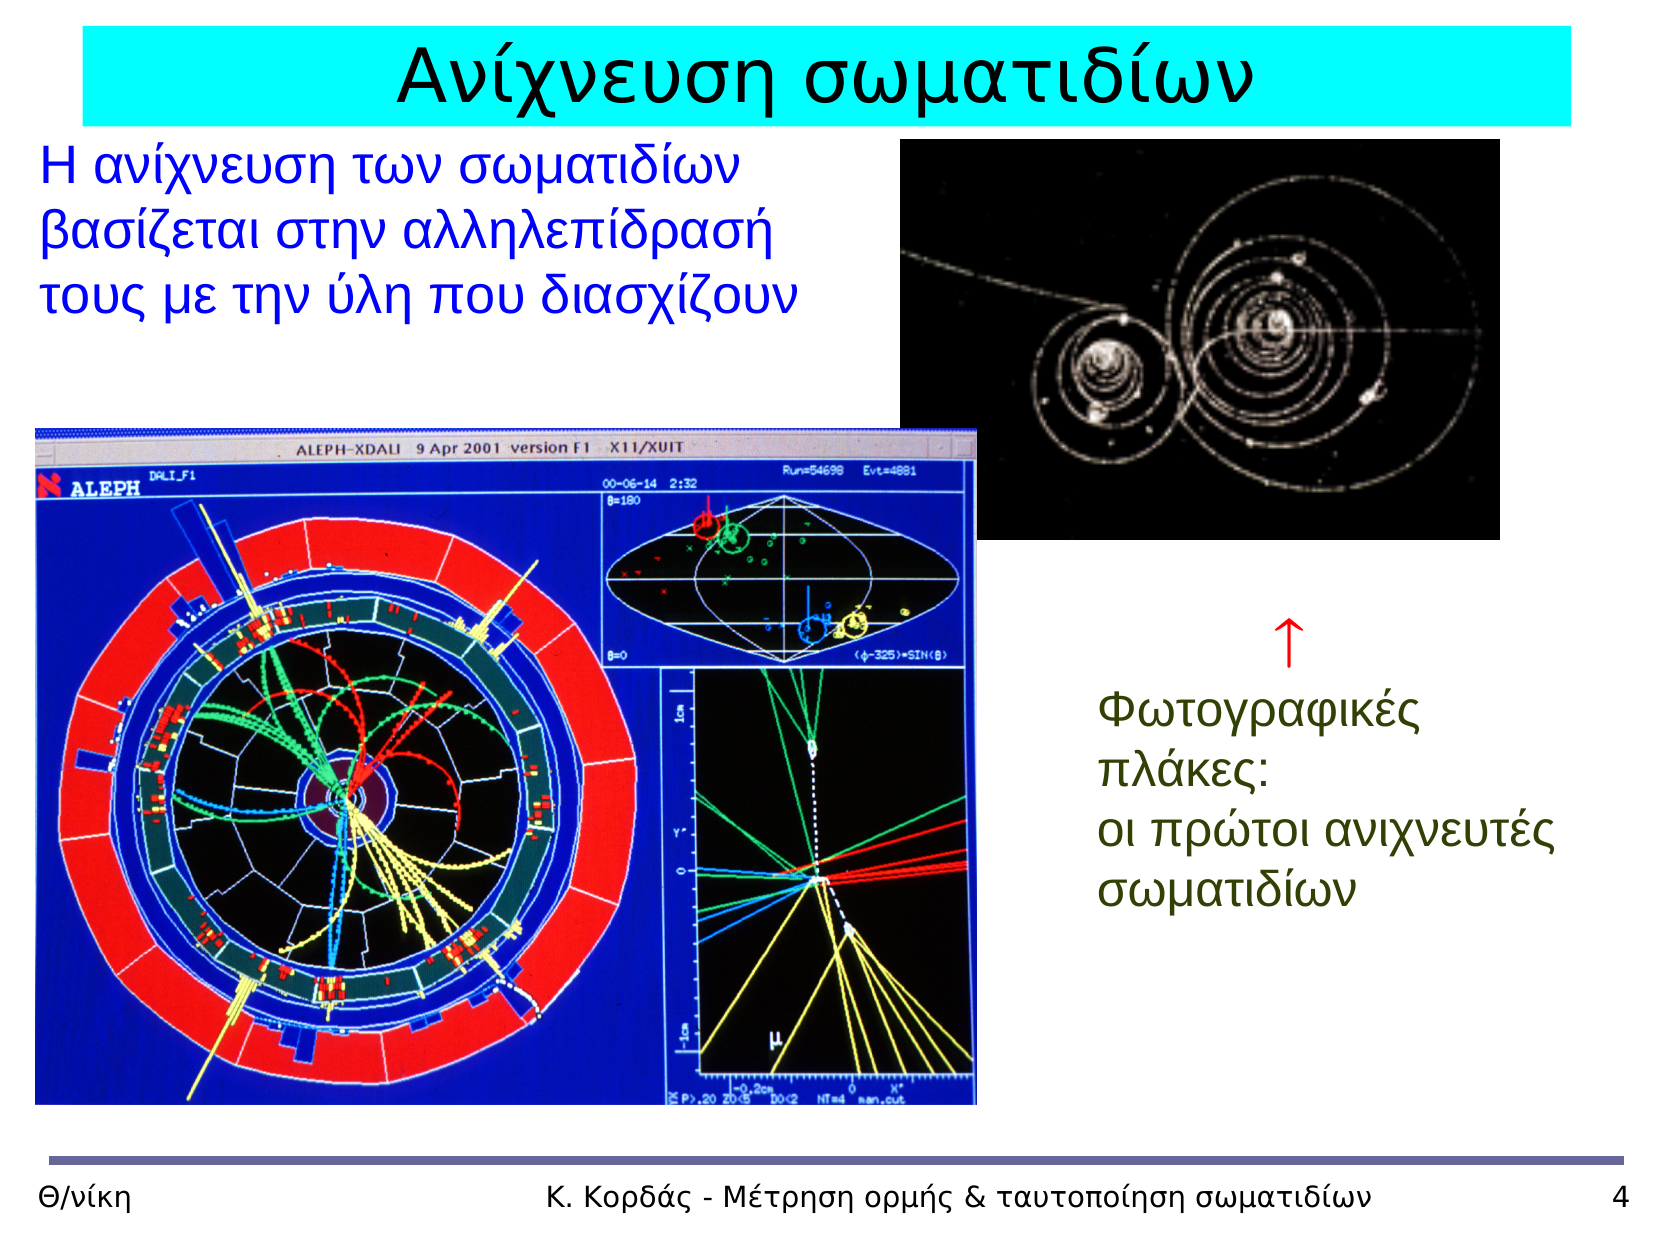

# Ανίχνευση σωματιδίων
Η ανίχνευση των σωματιδίων βασίζεται στην αλληλεπίδρασή τους με την ύλη που διασχίζουν

Φωτογραφικές πλάκες:
οι πρώτοι ανιχνευτές σωματιδίων
Θ/νίκη
Κ. Κορδάς - Μέτρηση ορμής & ταυτοποίηση σωματιδίων
4